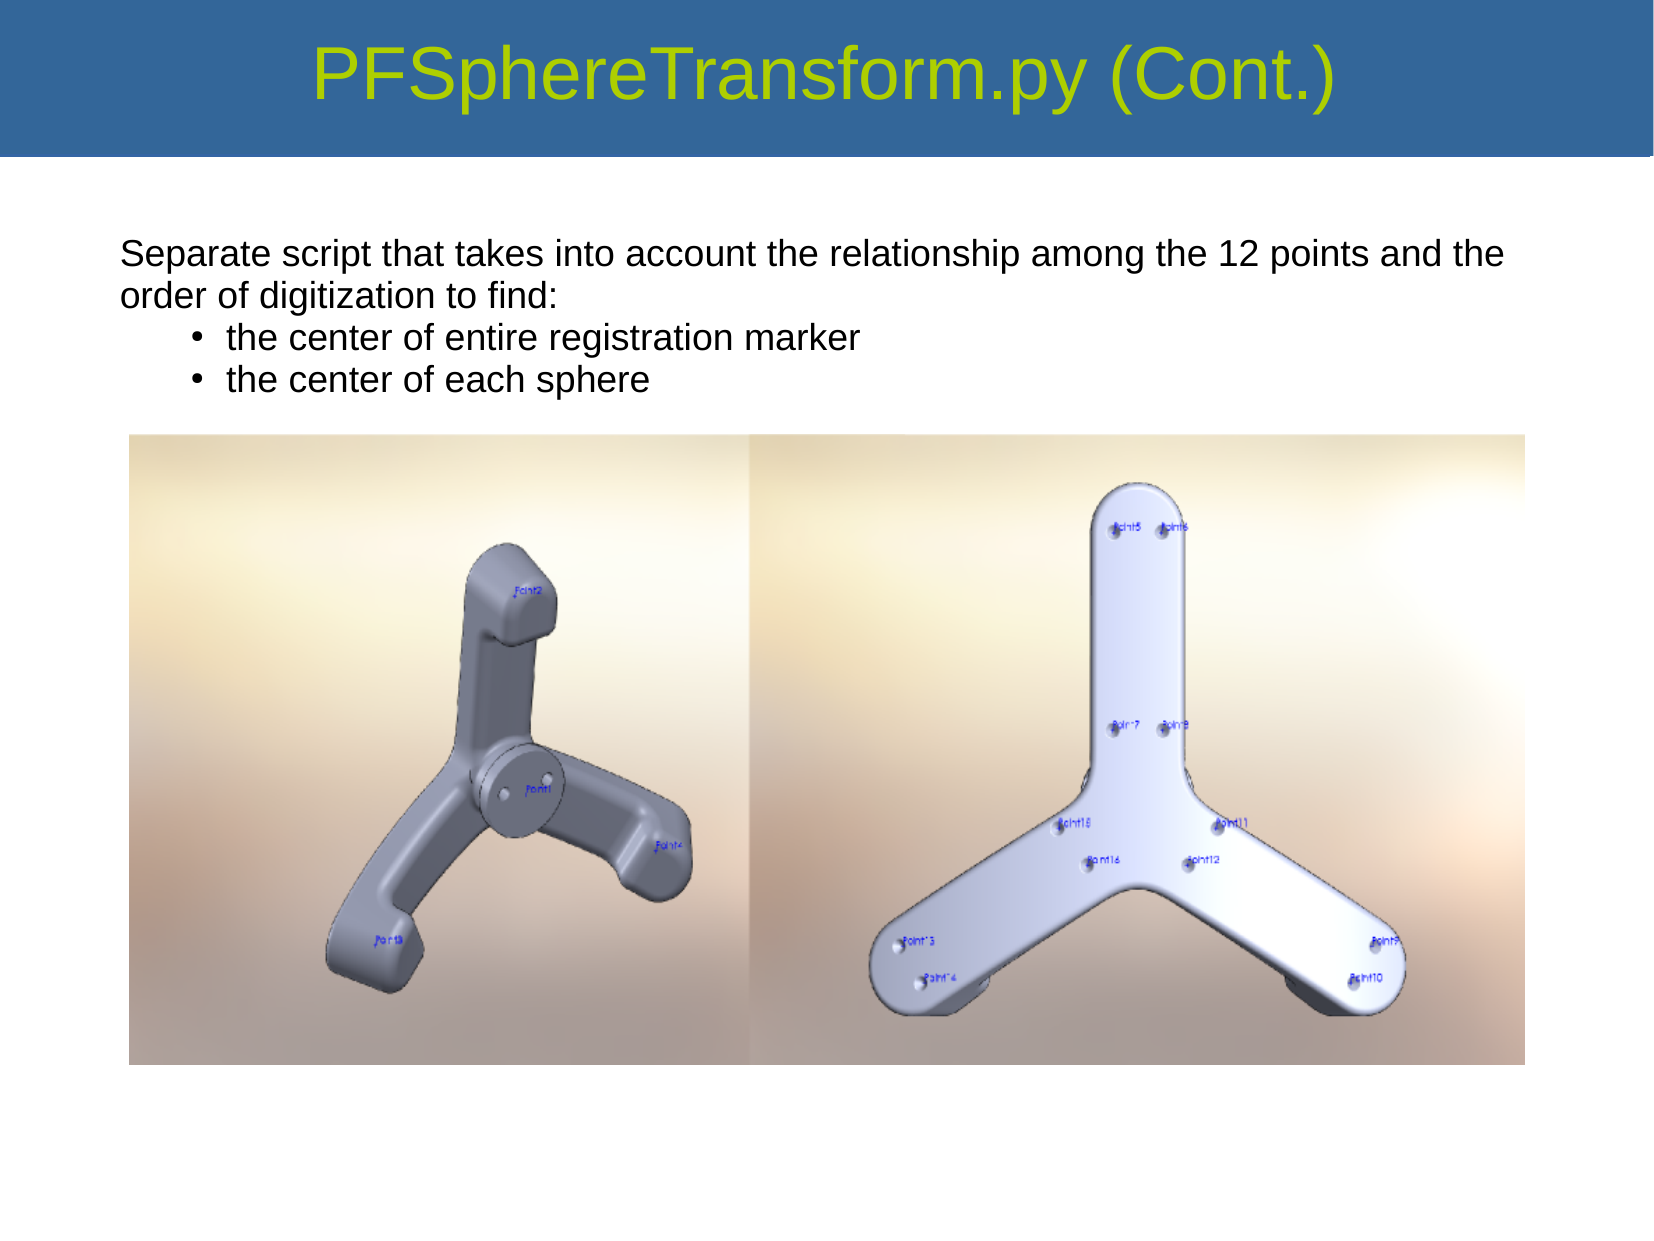

PFSphereTransform.py (Cont.)
Separate script that takes into account the relationship among the 12 points and the order of digitization to find:
the center of entire registration marker
the center of each sphere